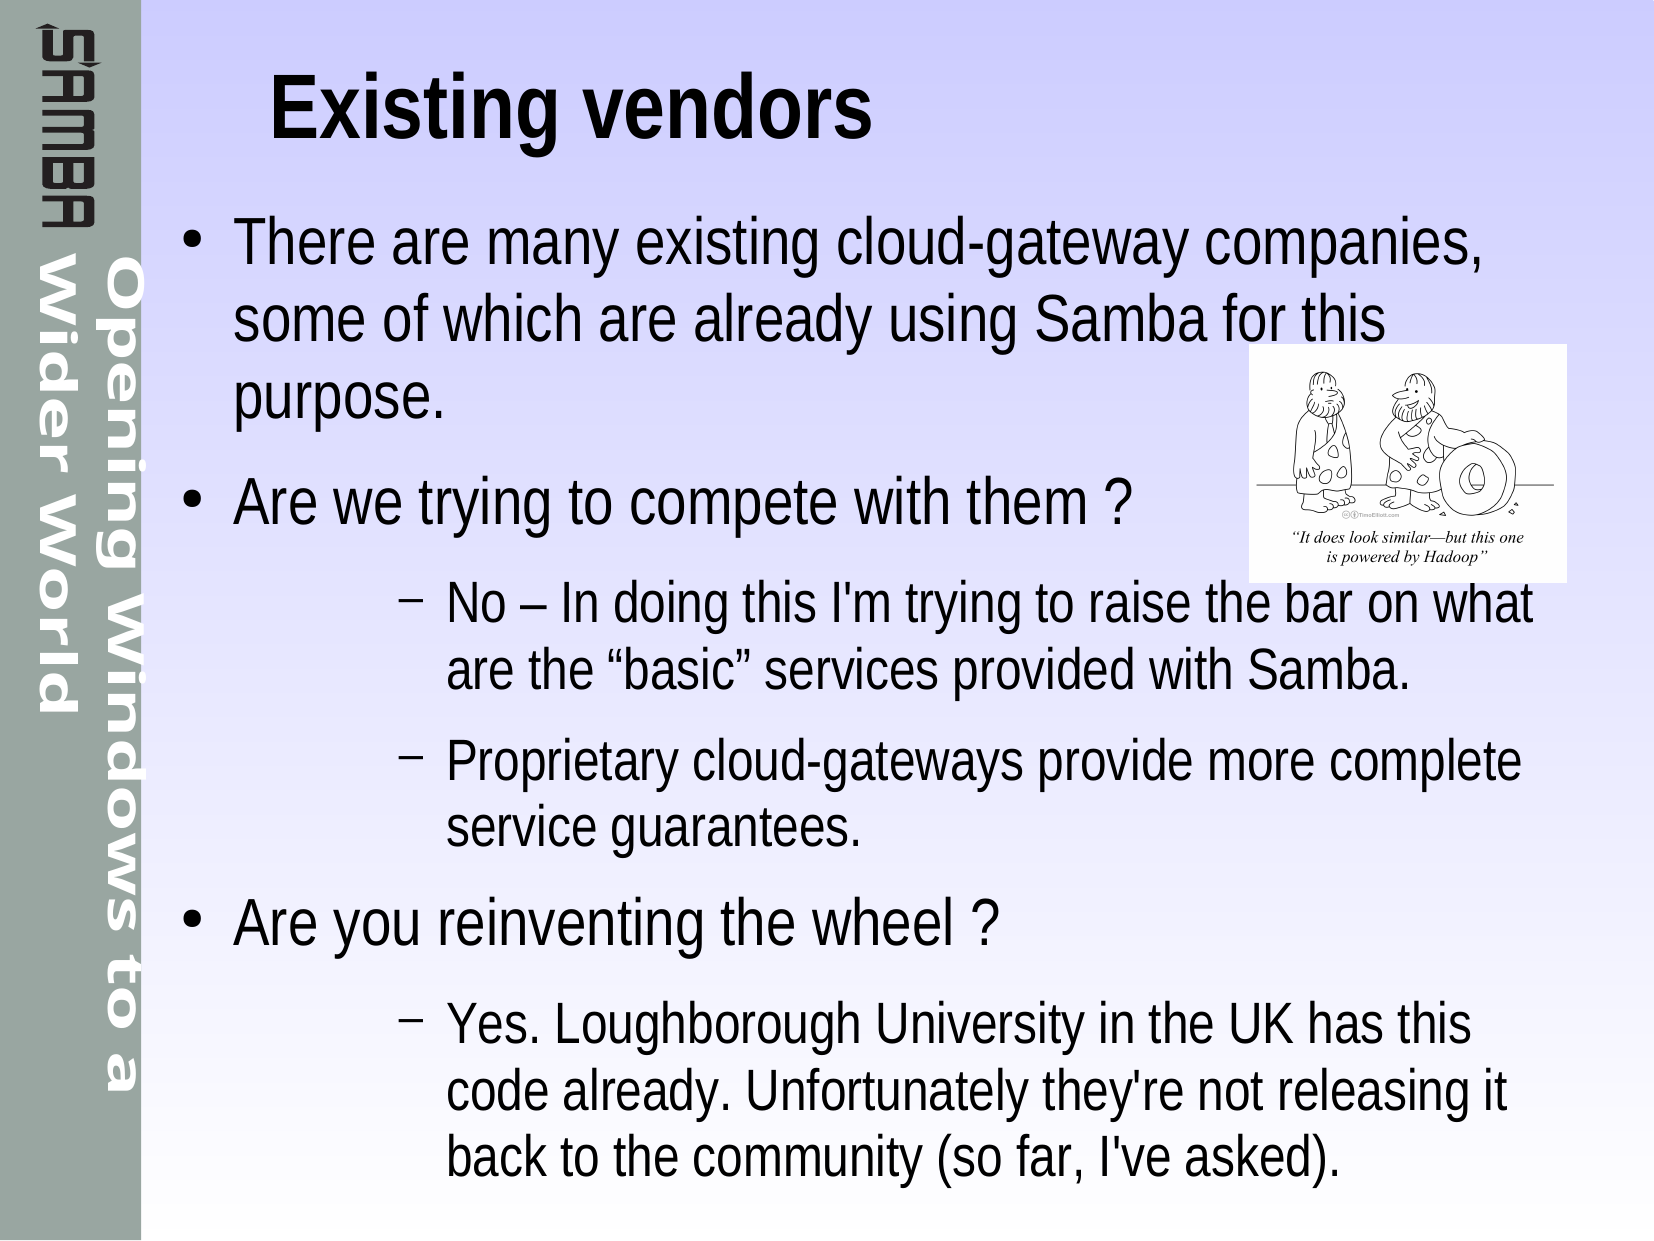

# Existing vendors
There are many existing cloud-gateway companies, some of which are already using Samba for this purpose.
Are we trying to compete with them ?
No – In doing this I'm trying to raise the bar on what are the “basic” services provided with Samba.
Proprietary cloud-gateways provide more complete service guarantees.
Are you reinventing the wheel ?
Yes. Loughborough University in the UK has this code already. Unfortunately they're not releasing it back to the community (so far, I've asked).